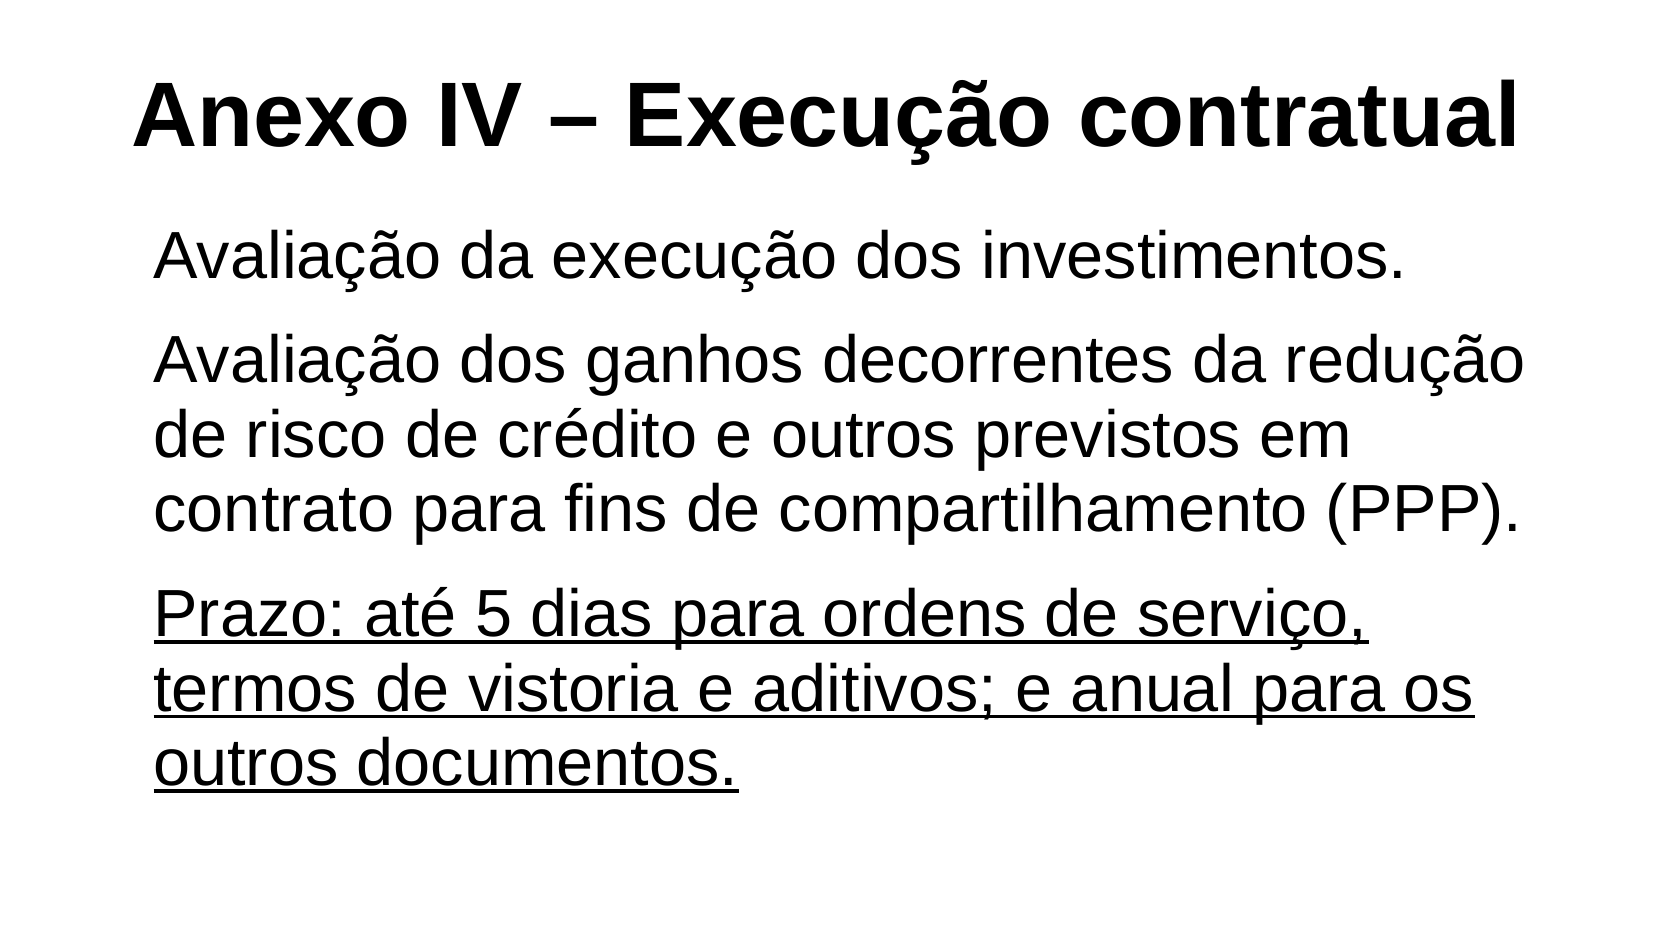

# Anexo IV – Execução contratual
Avaliação da execução dos investimentos.
Avaliação dos ganhos decorrentes da redução de risco de crédito e outros previstos em contrato para fins de compartilhamento (PPP).
Prazo: até 5 dias para ordens de serviço, termos de vistoria e aditivos; e anual para os outros documentos.